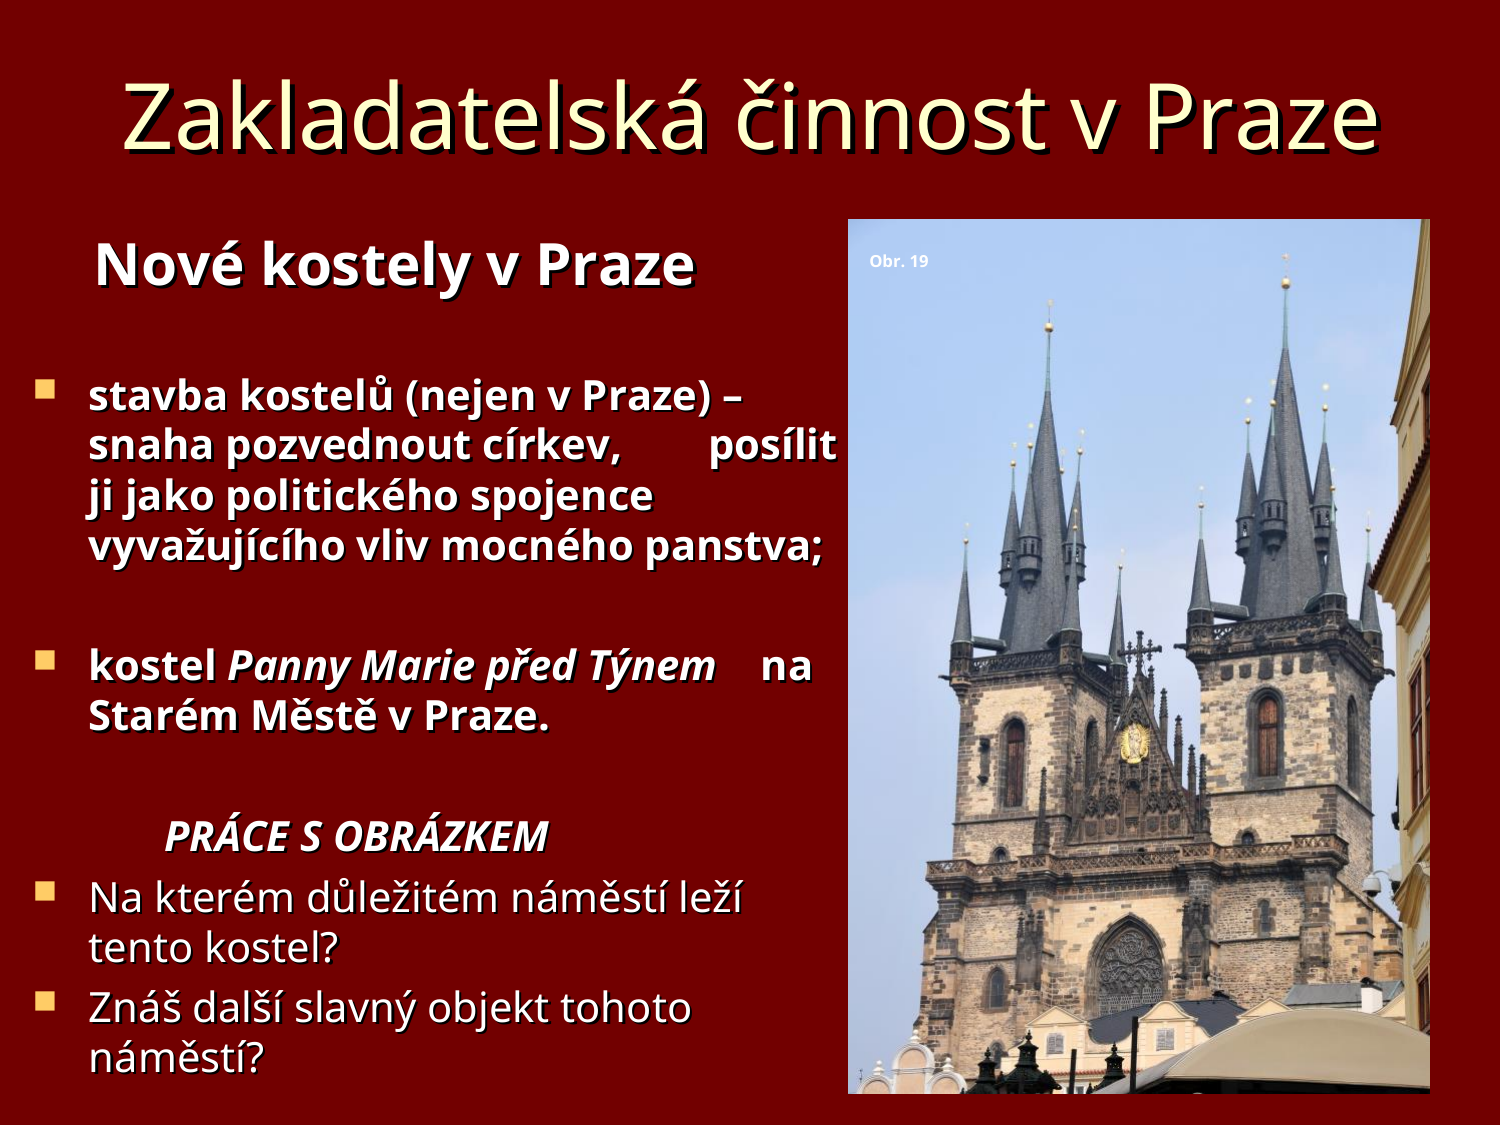

# Zakladatelská činnost v Praze
 Nové kostely v Praze
stavba kostelů (nejen v Praze) – snaha pozvednout církev, posílit ji jako politického spojence vyvažujícího vliv mocného panstva;
kostel Panny Marie před Týnem na Starém Městě v Praze.
	 PRÁCE S OBRÁZKEM
Na kterém důležitém náměstí leží tento kostel?
Znáš další slavný objekt tohoto náměstí?
Obr. 19